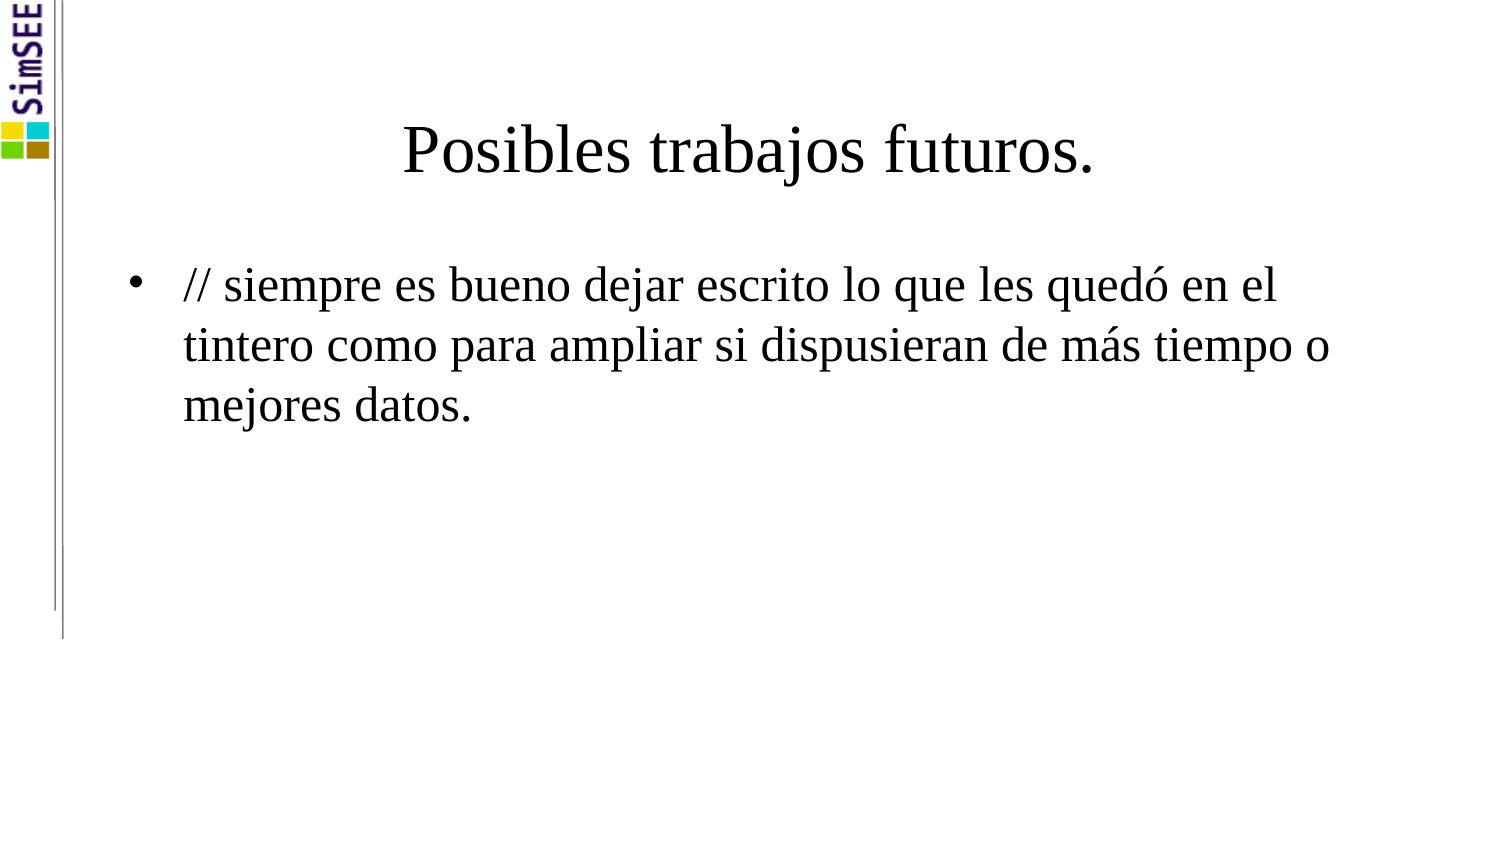

# Posibles trabajos futuros.
// siempre es bueno dejar escrito lo que les quedó en el tintero como para ampliar si dispusieran de más tiempo o mejores datos.